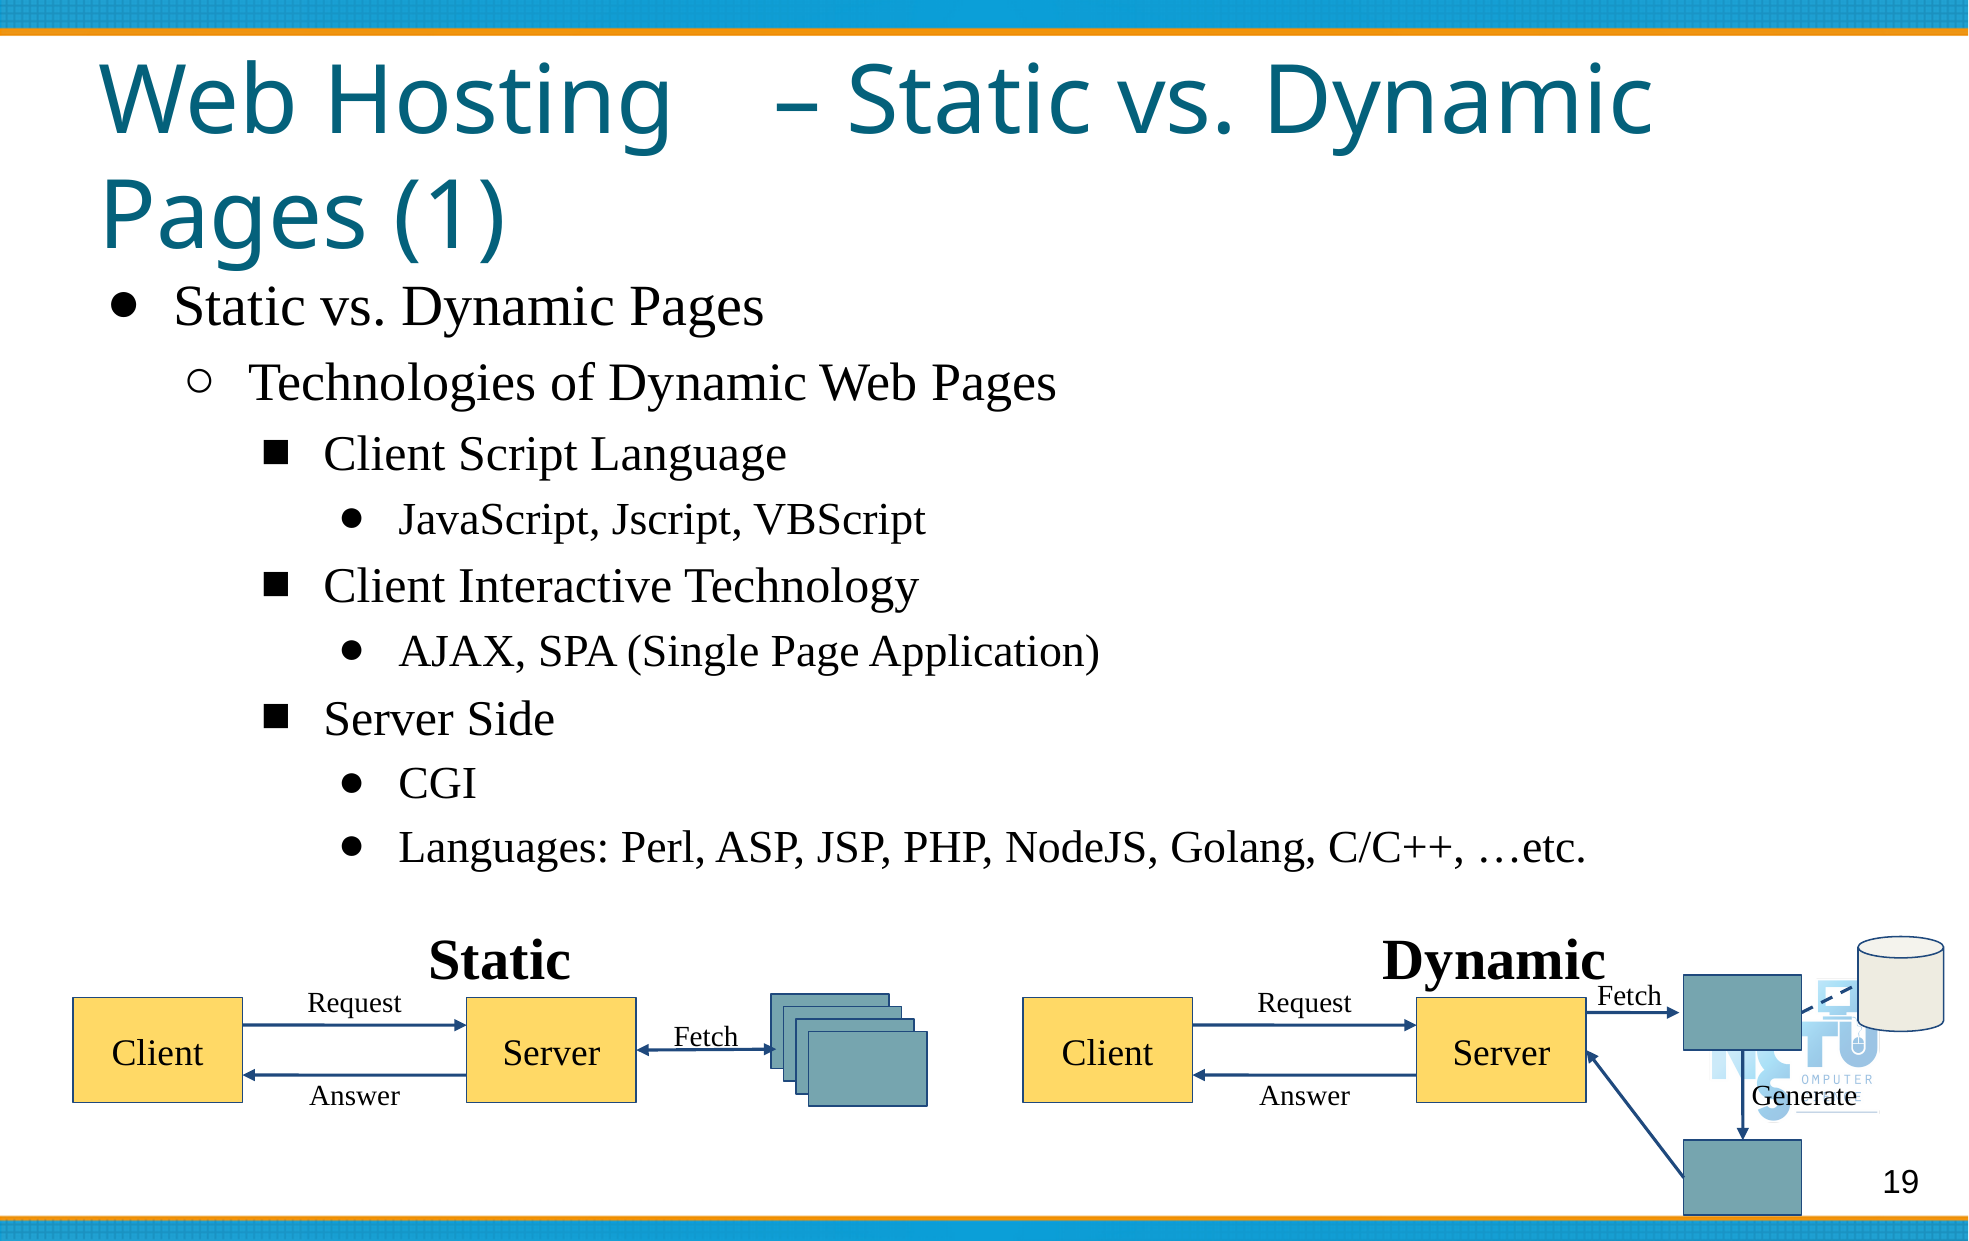

Web Hosting 	– Static vs. Dynamic Pages (1)
# Static vs. Dynamic Pages
Technologies of Dynamic Web Pages
Client Script Language
JavaScript, Jscript, VBScript
Client Interactive Technology
AJAX, SPA (Single Page Application)
Server Side
CGI
Languages: Perl, ASP, JSP, PHP, NodeJS, Golang, C/C++, …etc.
Static
Dynamic
Fetch
Request
Client
Server
Answer
Generate
Request
Client
Server
Fetch
Answer